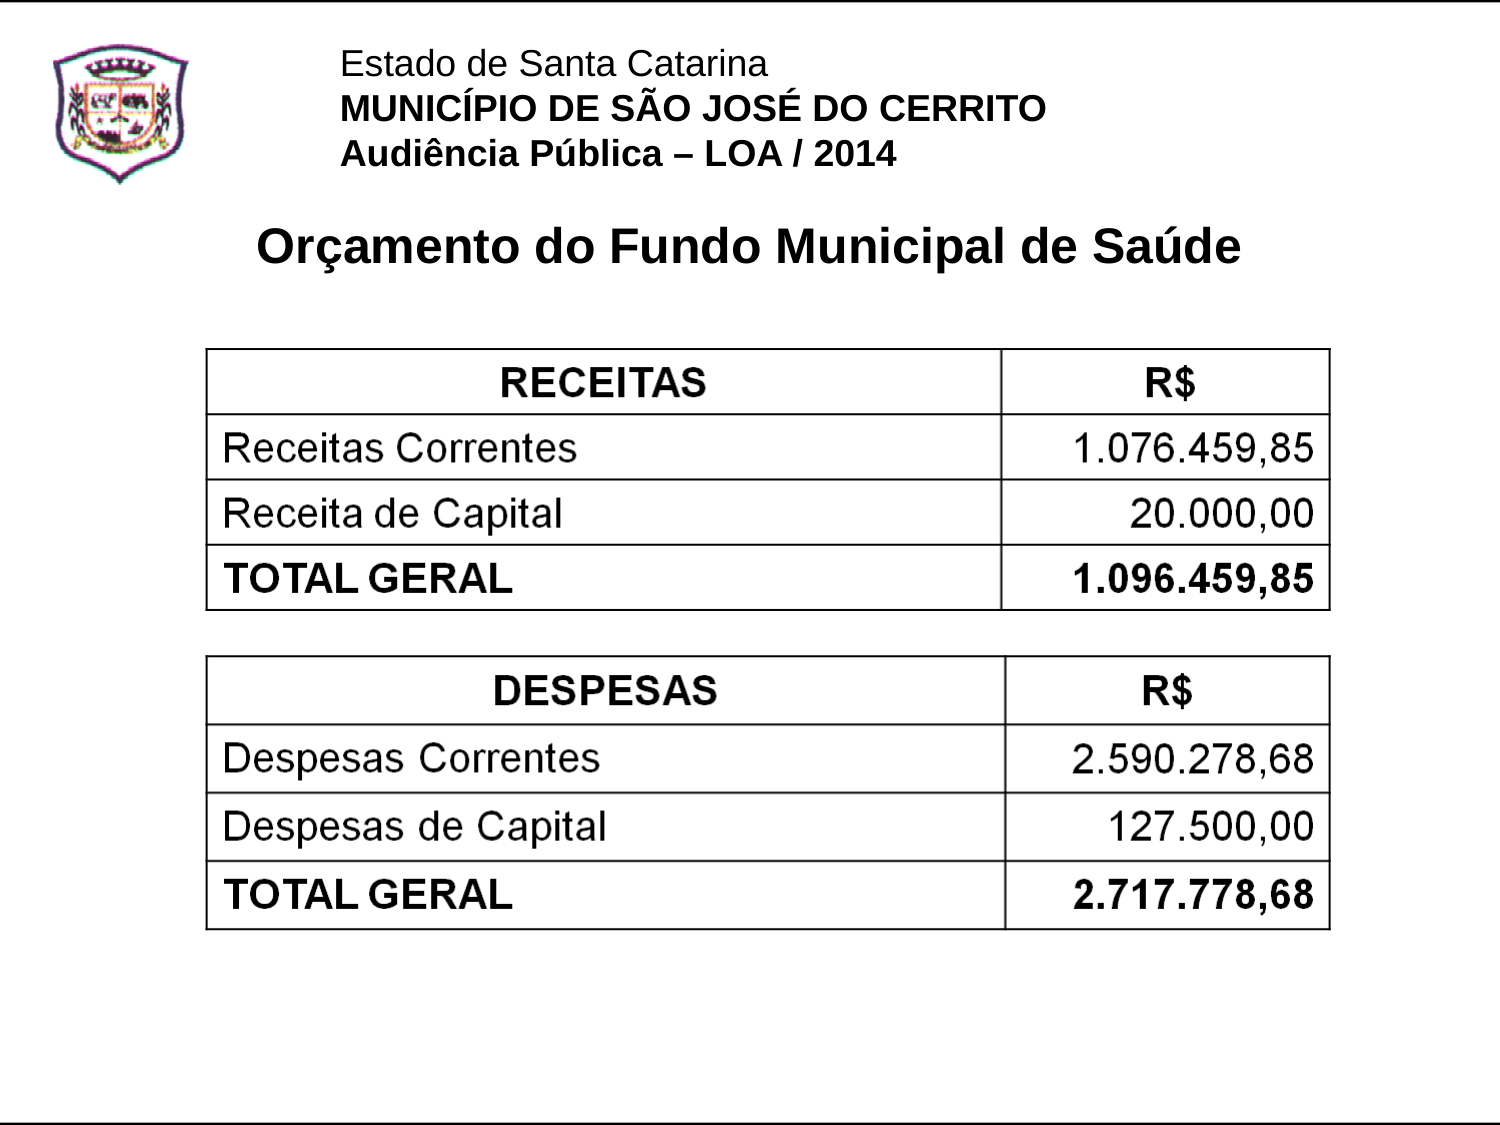

Estado de Santa Catarina
MUNICÍPIO DE SÃO JOSÉ DO CERRITO
Audiência Pública – LOA / 2014
Orçamento do Fundo Municipal de Saúde